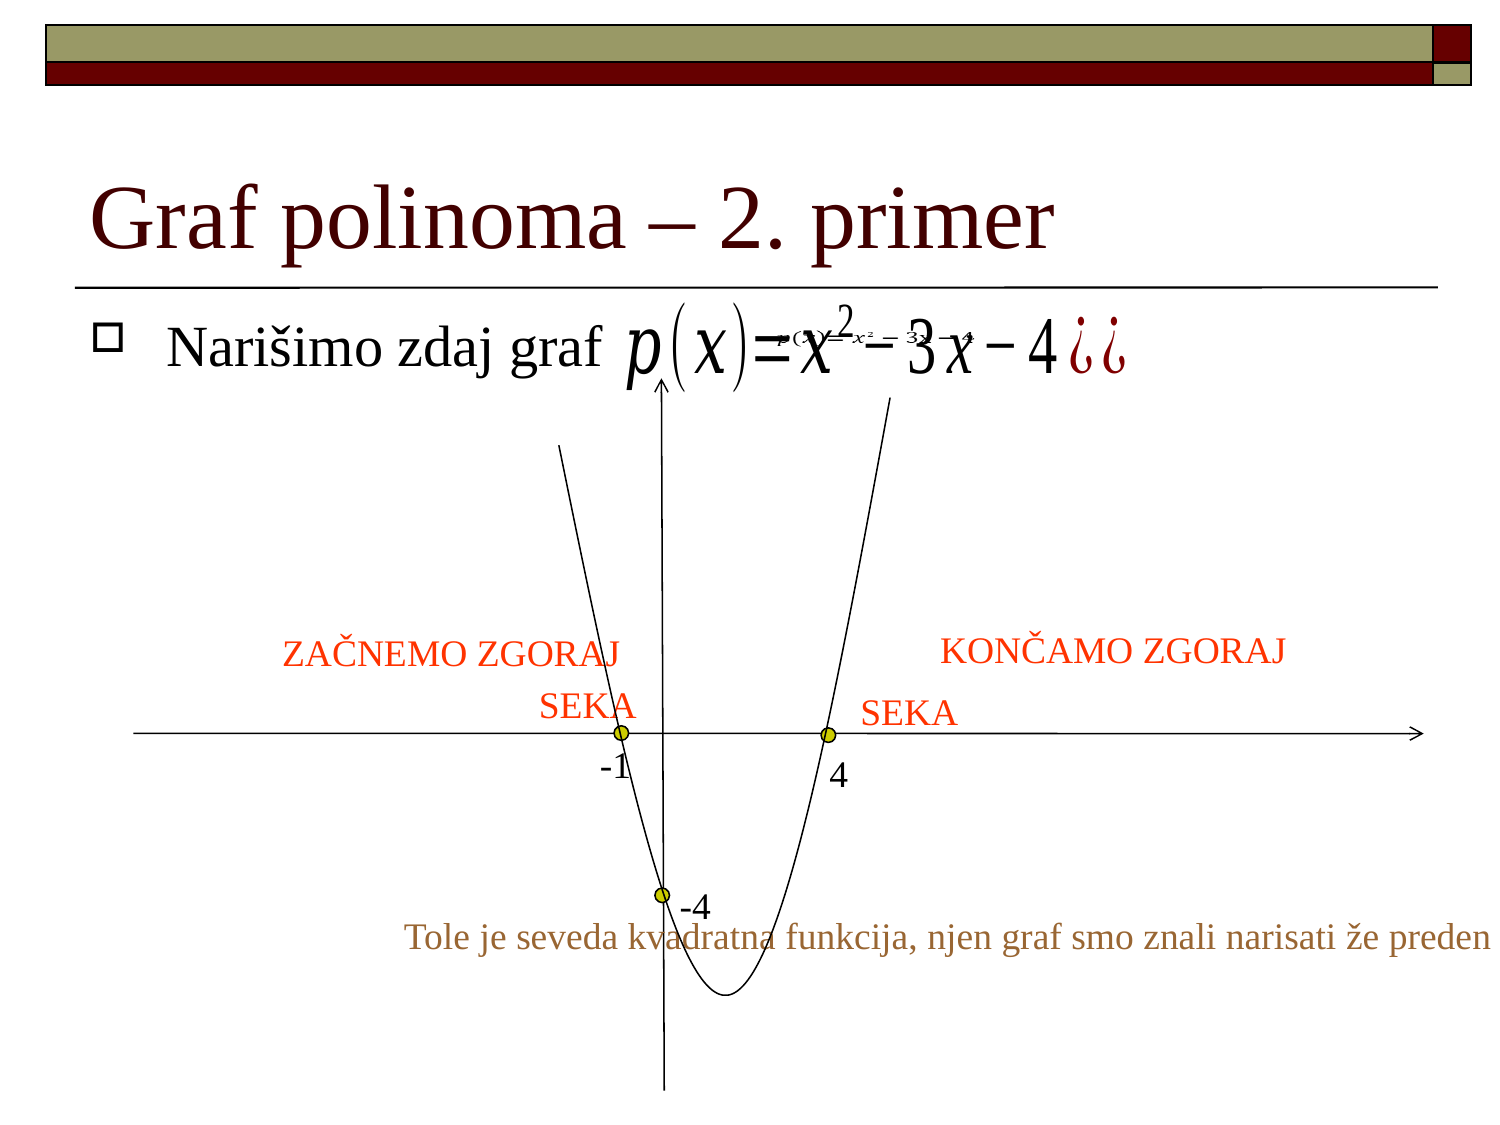

# Graf polinoma – 2. primer
Narišimo zdaj graf
KONČAMO ZGORAJ
ZAČNEMO ZGORAJ
SEKA
SEKA
-1
4
-4
Tole je seveda kvadratna funkcija, njen graf smo znali narisati že preden smo spoznali polinome.